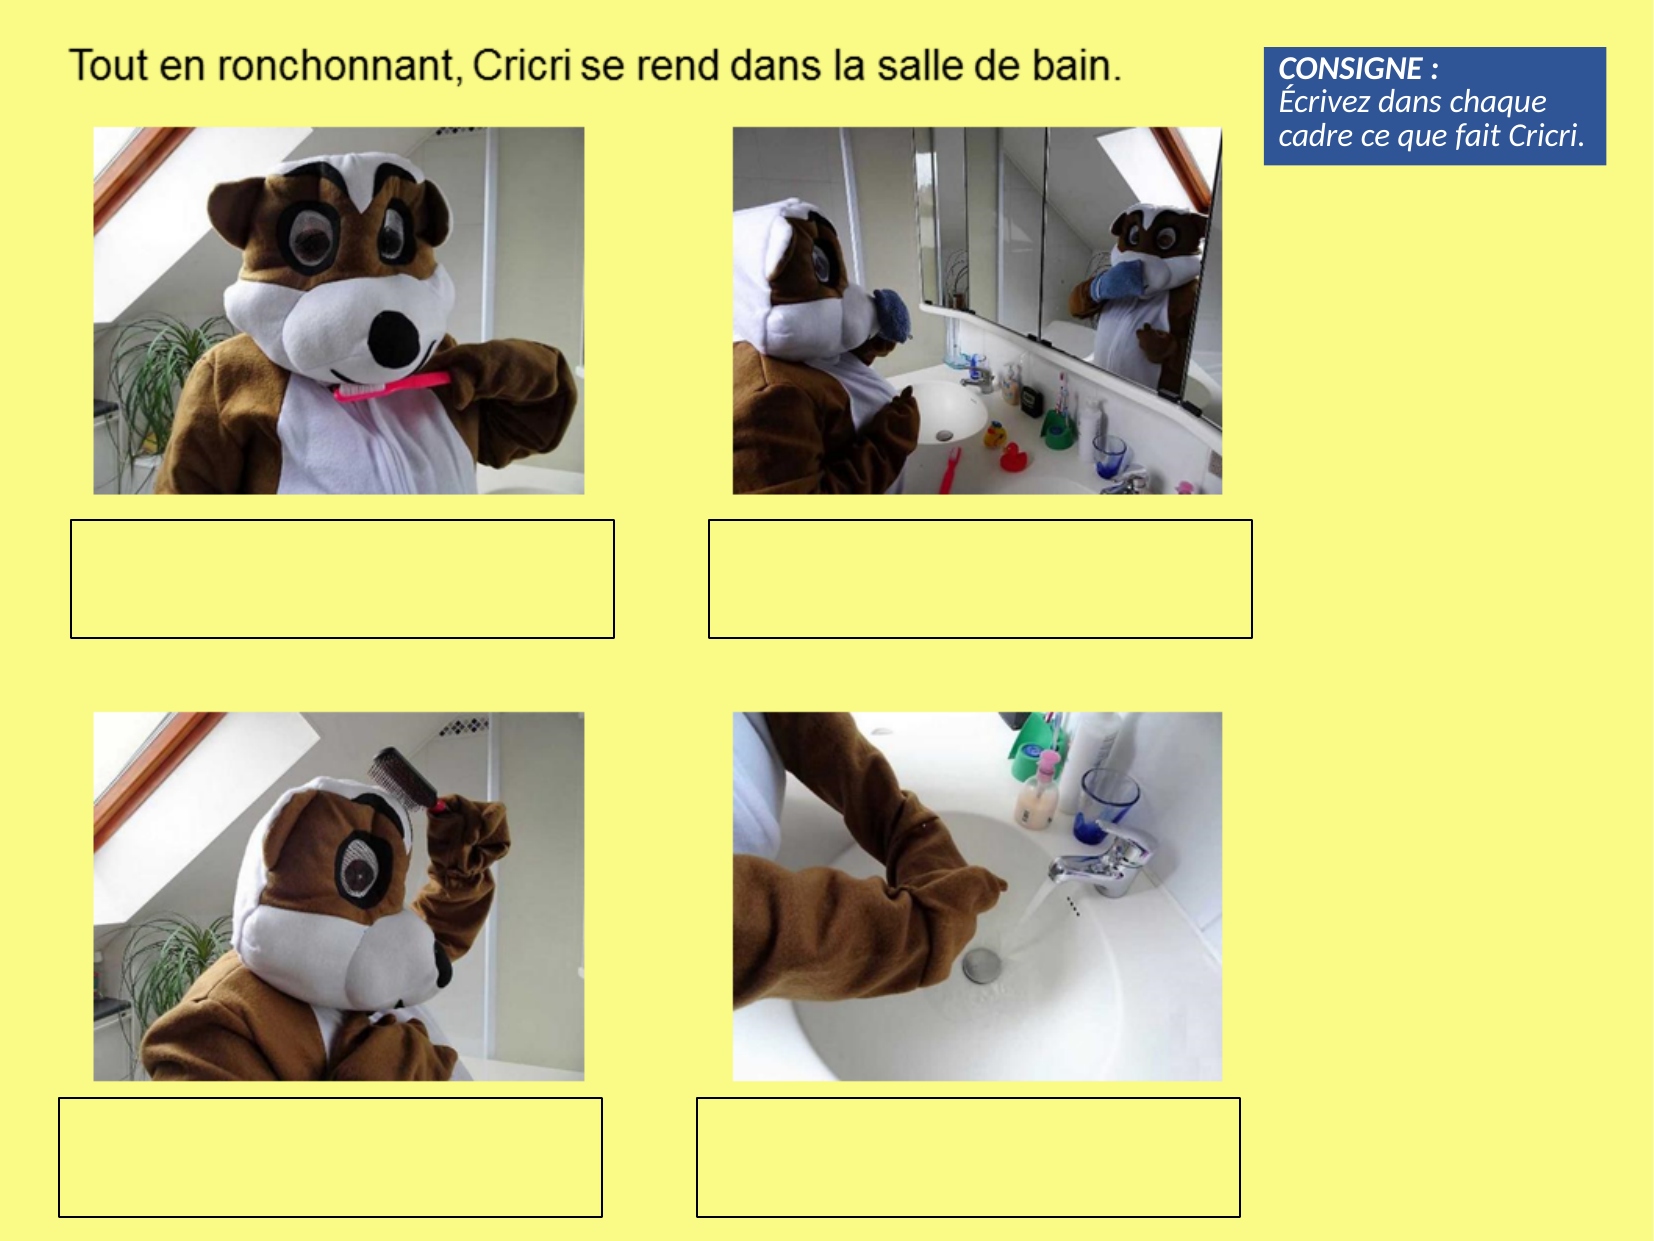

CONSIGNE :
Écrivez dans chaque cadre ce que fait Cricri.